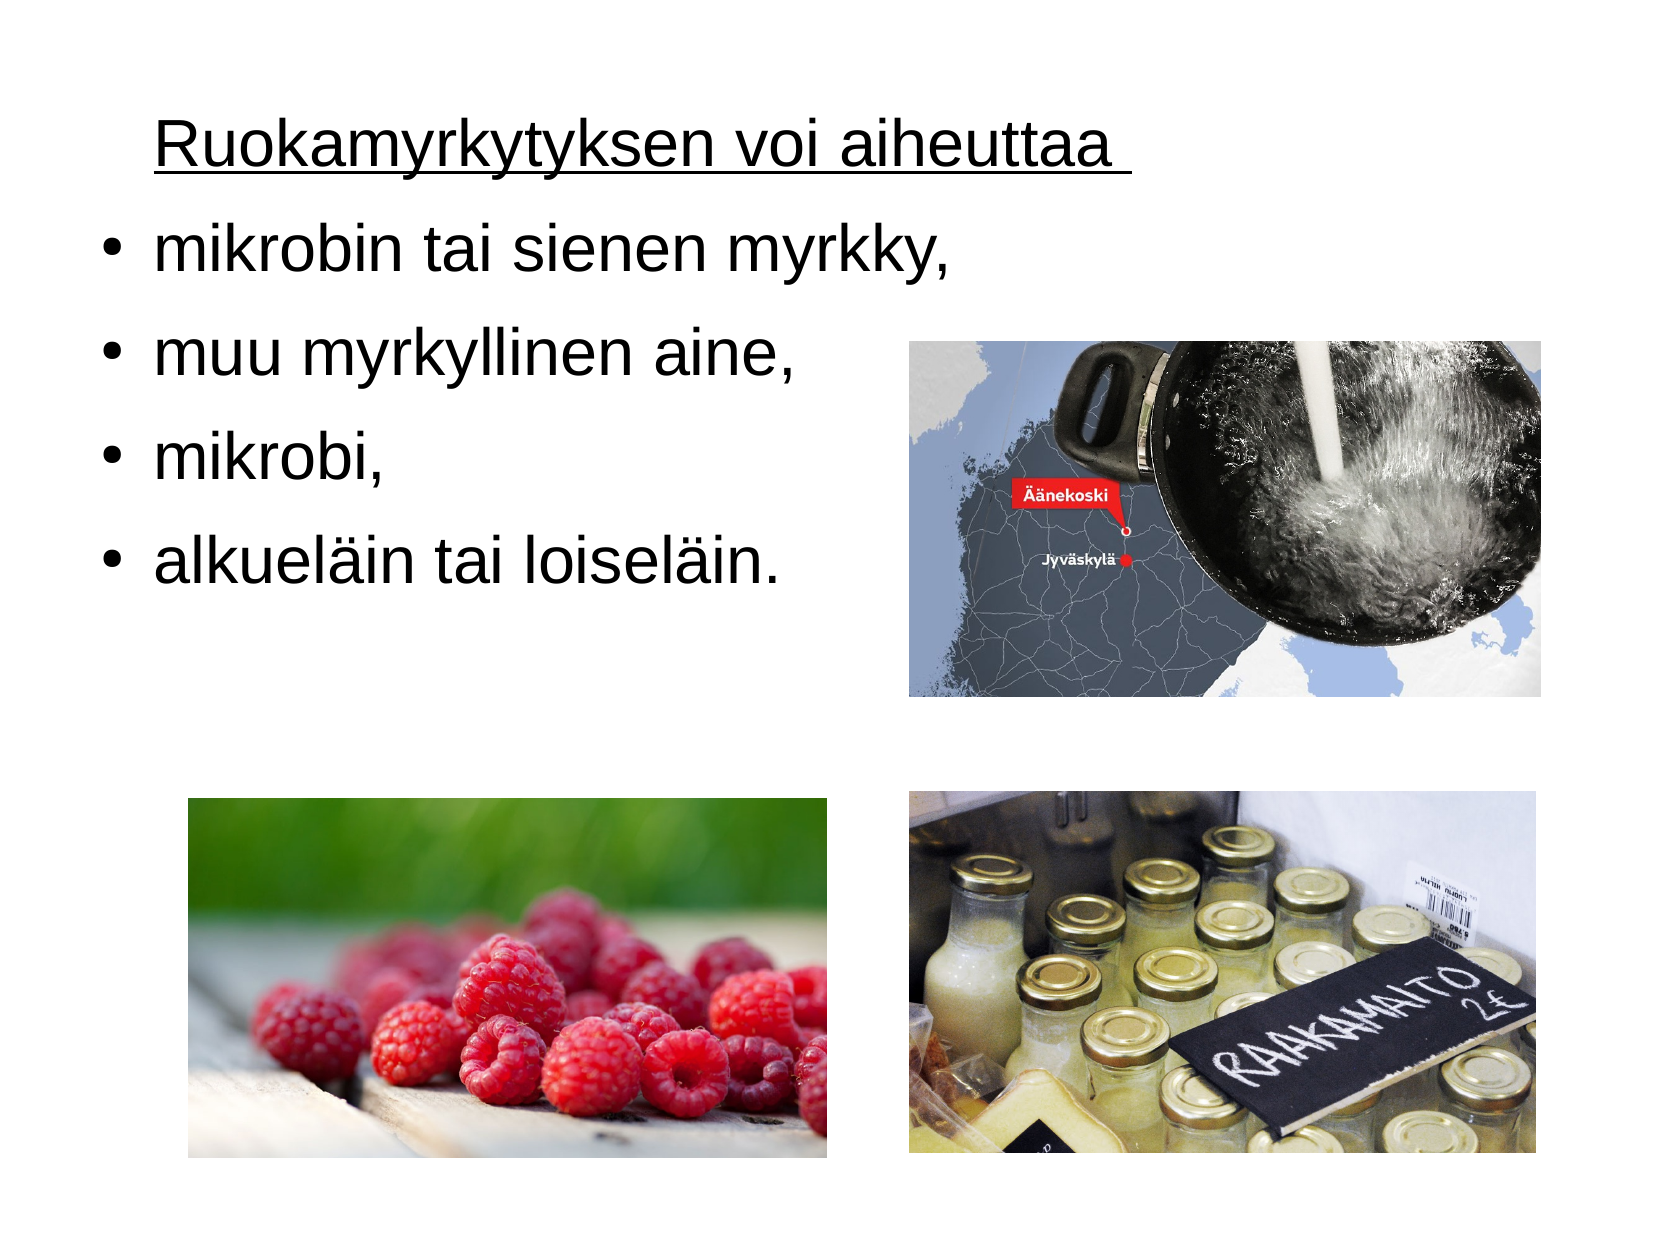

# Ruokamyrkytyksen voi aiheuttaa
mikrobin tai sienen myrkky,
muu myrkyllinen aine,
mikrobi,
alkueläin tai loiseläin.